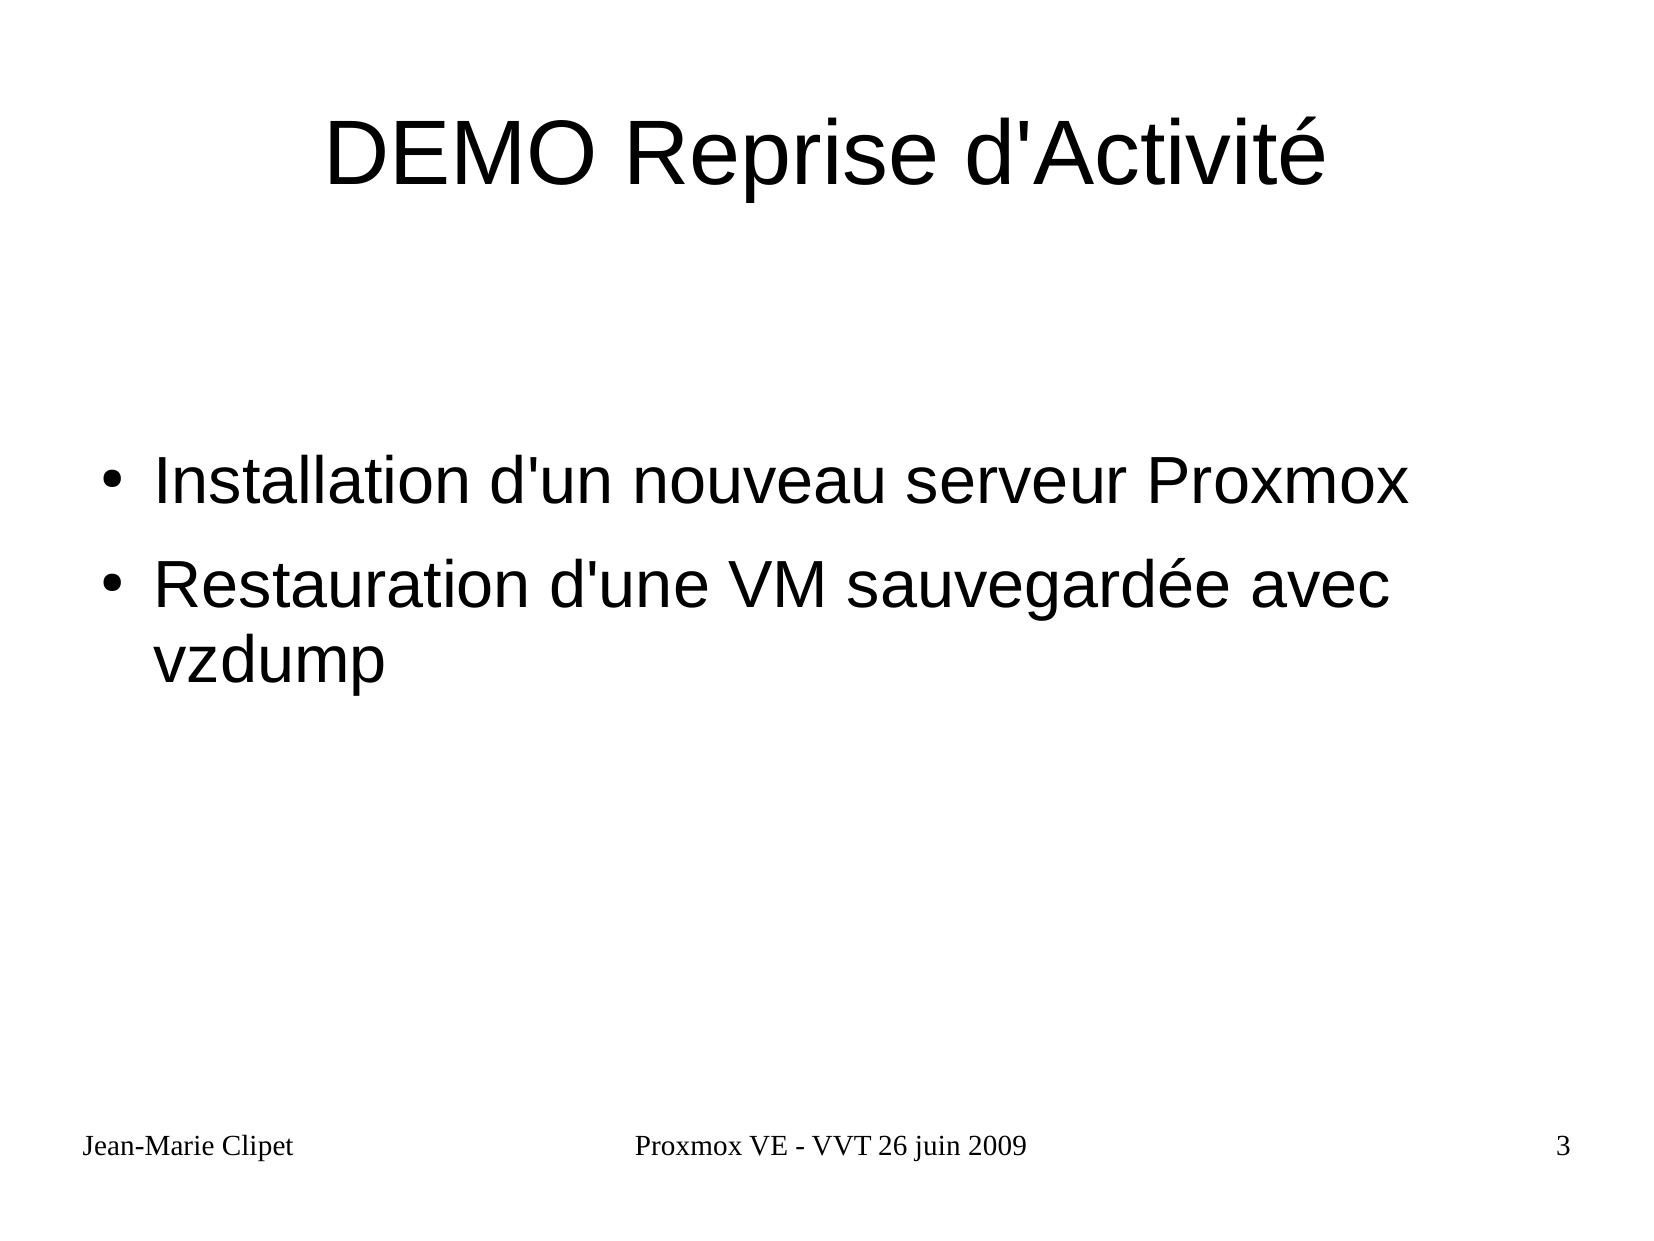

# DEMO Reprise d'Activité
Installation d'un nouveau serveur Proxmox
Restauration d'une VM sauvegardée avec vzdump
Jean-Marie Clipet
 Proxmox VE - VVT 26 juin 2009
3